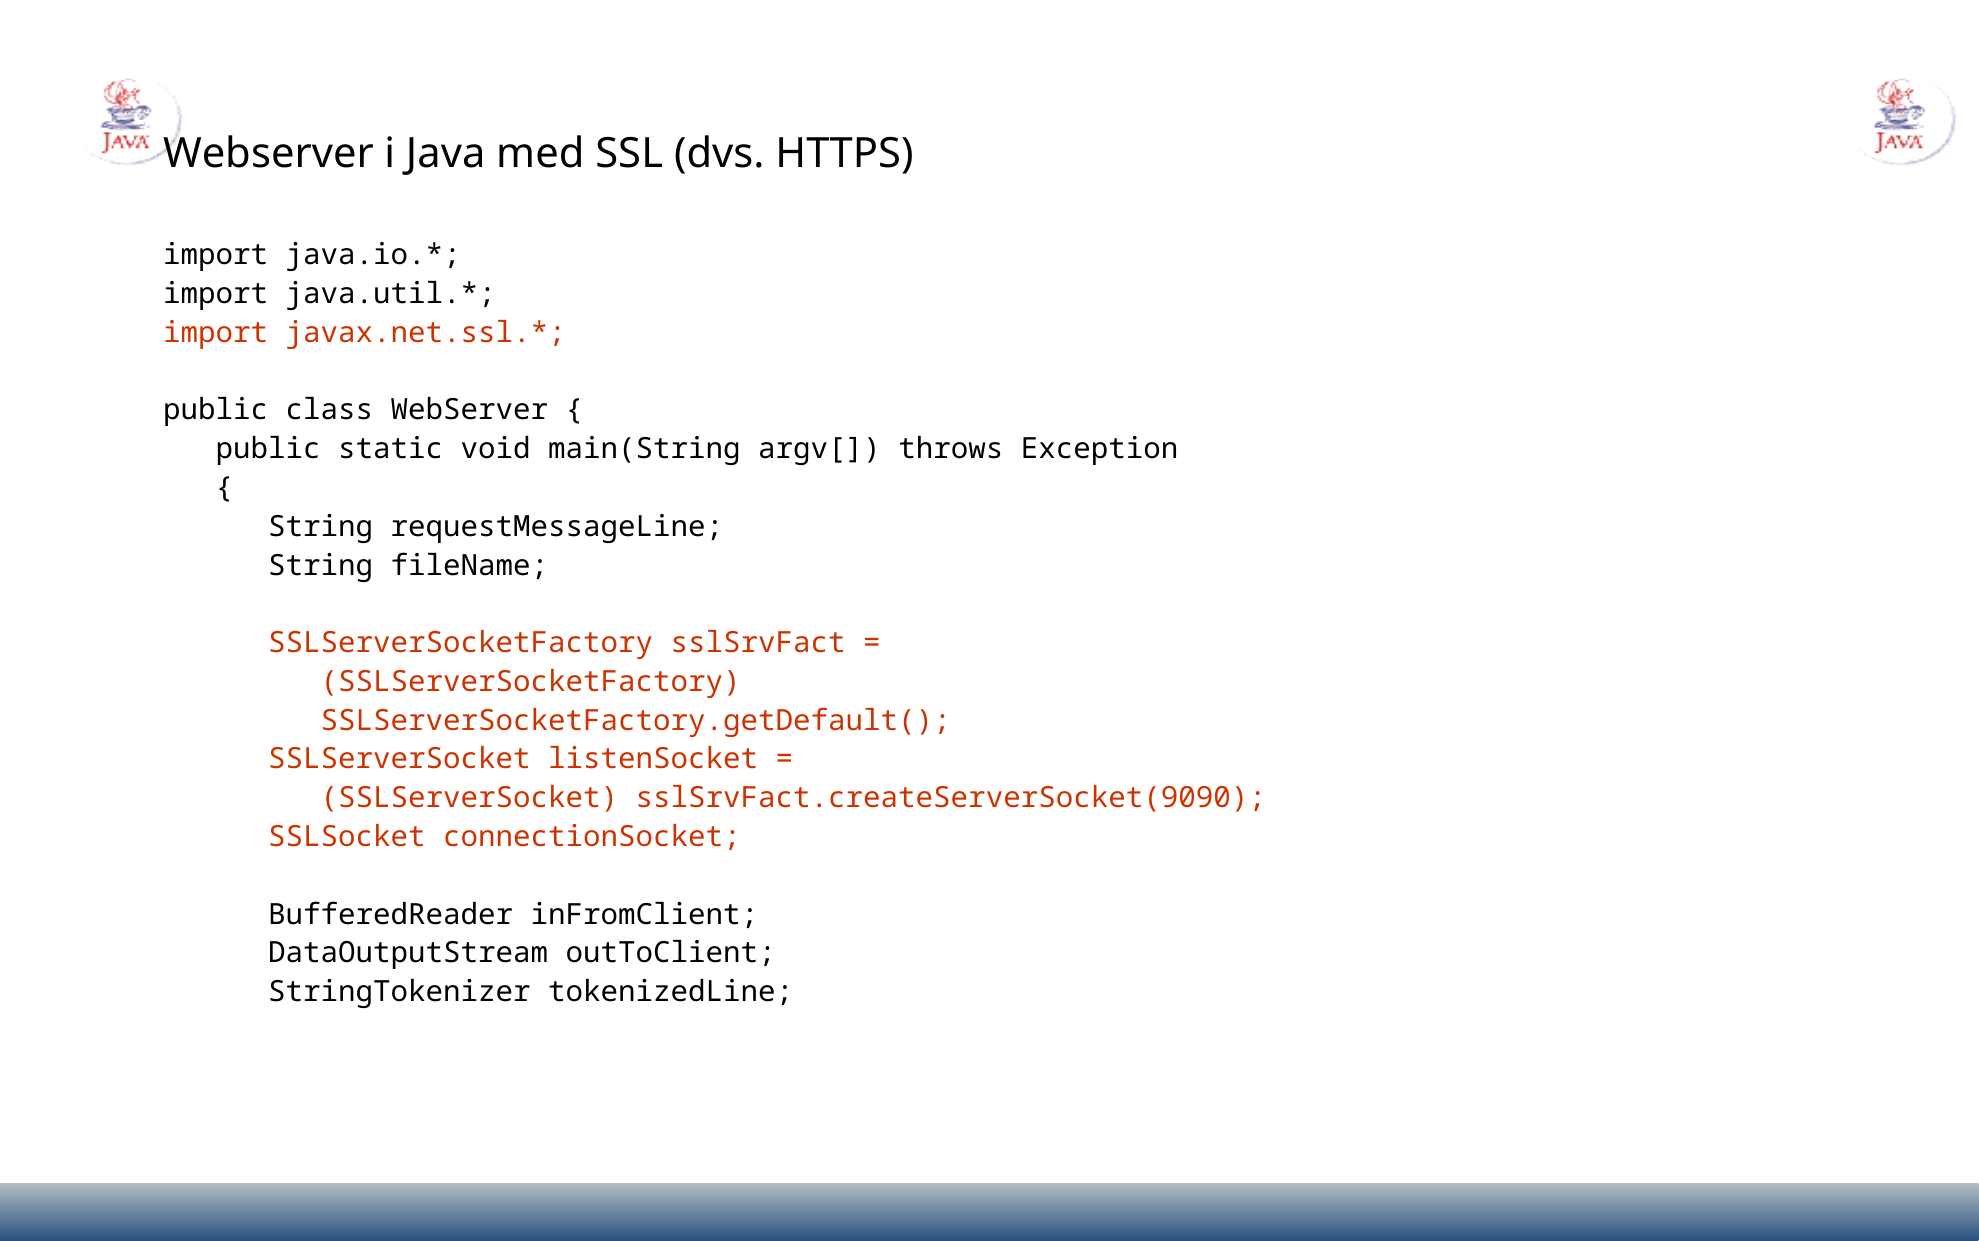

#
Webserver i Java med SSL (dvs. HTTPS)
import java.io.*;
import java.util.*;
import javax.net.ssl.*;
public class WebServer {
 public static void main(String argv[]) throws Exception
 {
 String requestMessageLine;
 String fileName;
 SSLServerSocketFactory sslSrvFact =
 (SSLServerSocketFactory)
 SSLServerSocketFactory.getDefault();
 SSLServerSocket listenSocket =
 (SSLServerSocket) sslSrvFact.createServerSocket(9090);
 SSLSocket connectionSocket;
 BufferedReader inFromClient;
 DataOutputStream outToClient;
 StringTokenizer tokenizedLine;